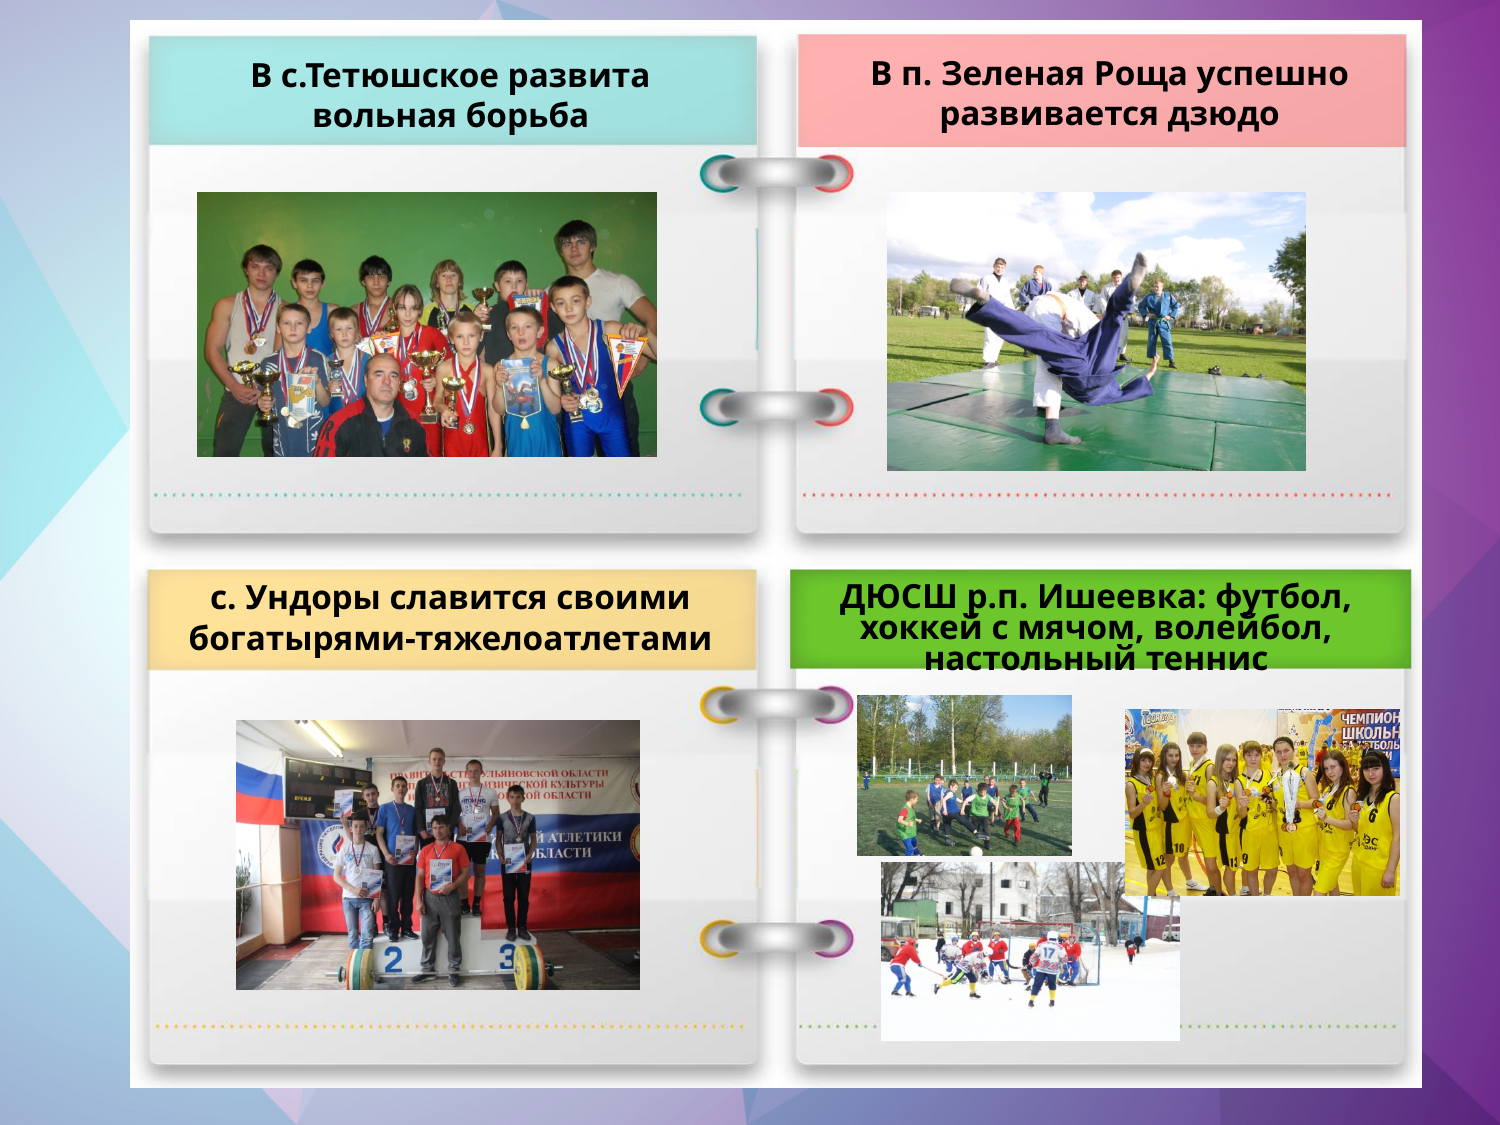

В п. Зеленая Роща успешно развивается дзюдо
В с.Тетюшское развита
вольная борьба
с. Ундоры славится своими богатырями-тяжелоатлетами
ДЮСШ р.п. Ишеевка: футбол,
хоккей с мячом, волейбол,
настольный теннис